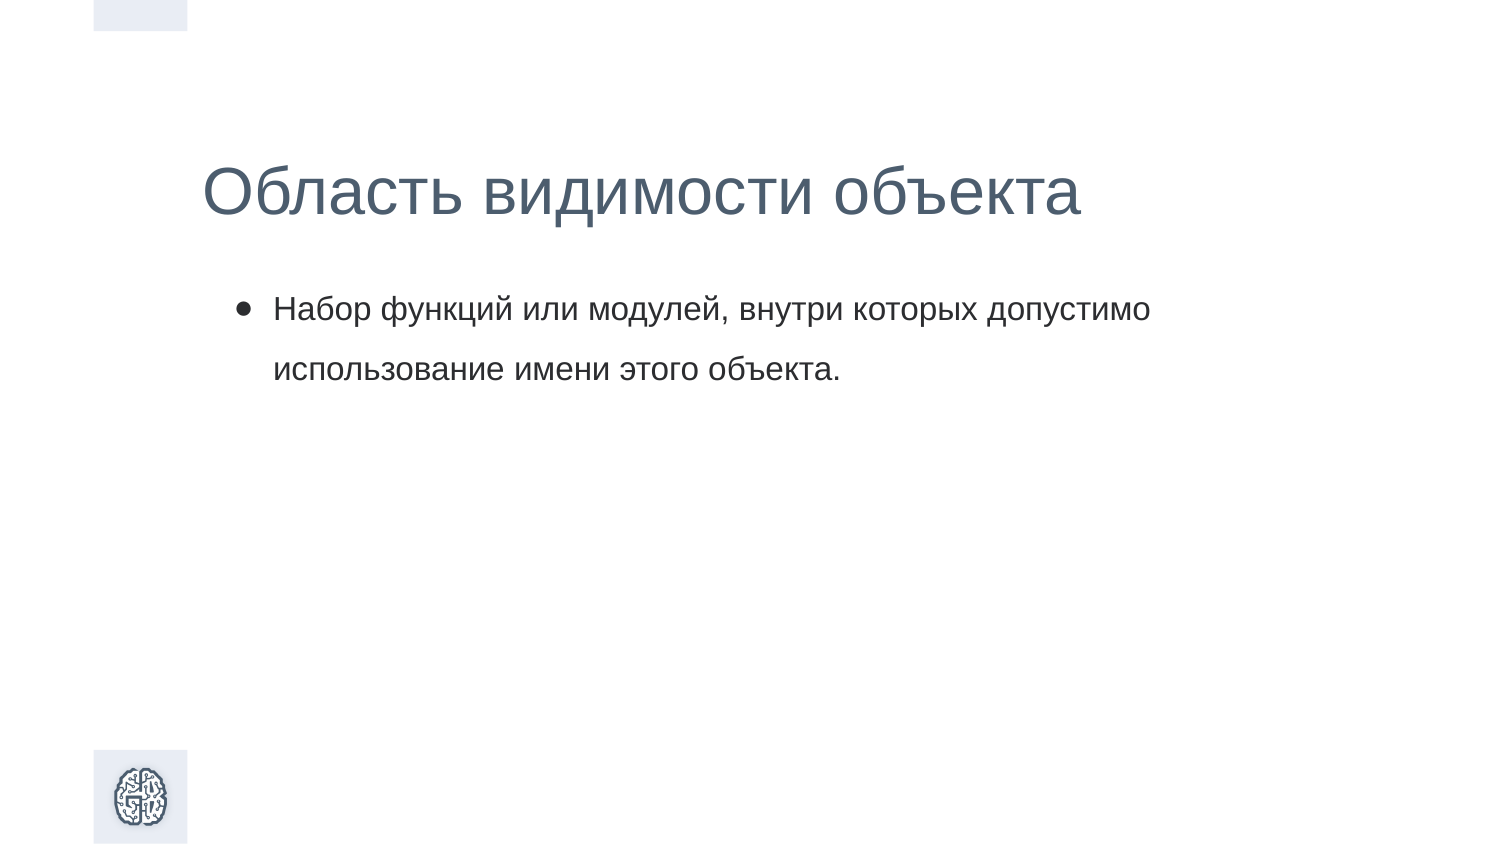

Область видимости объекта
Набор функций или модулей, внутри которых допустимо использование имени этого объекта.